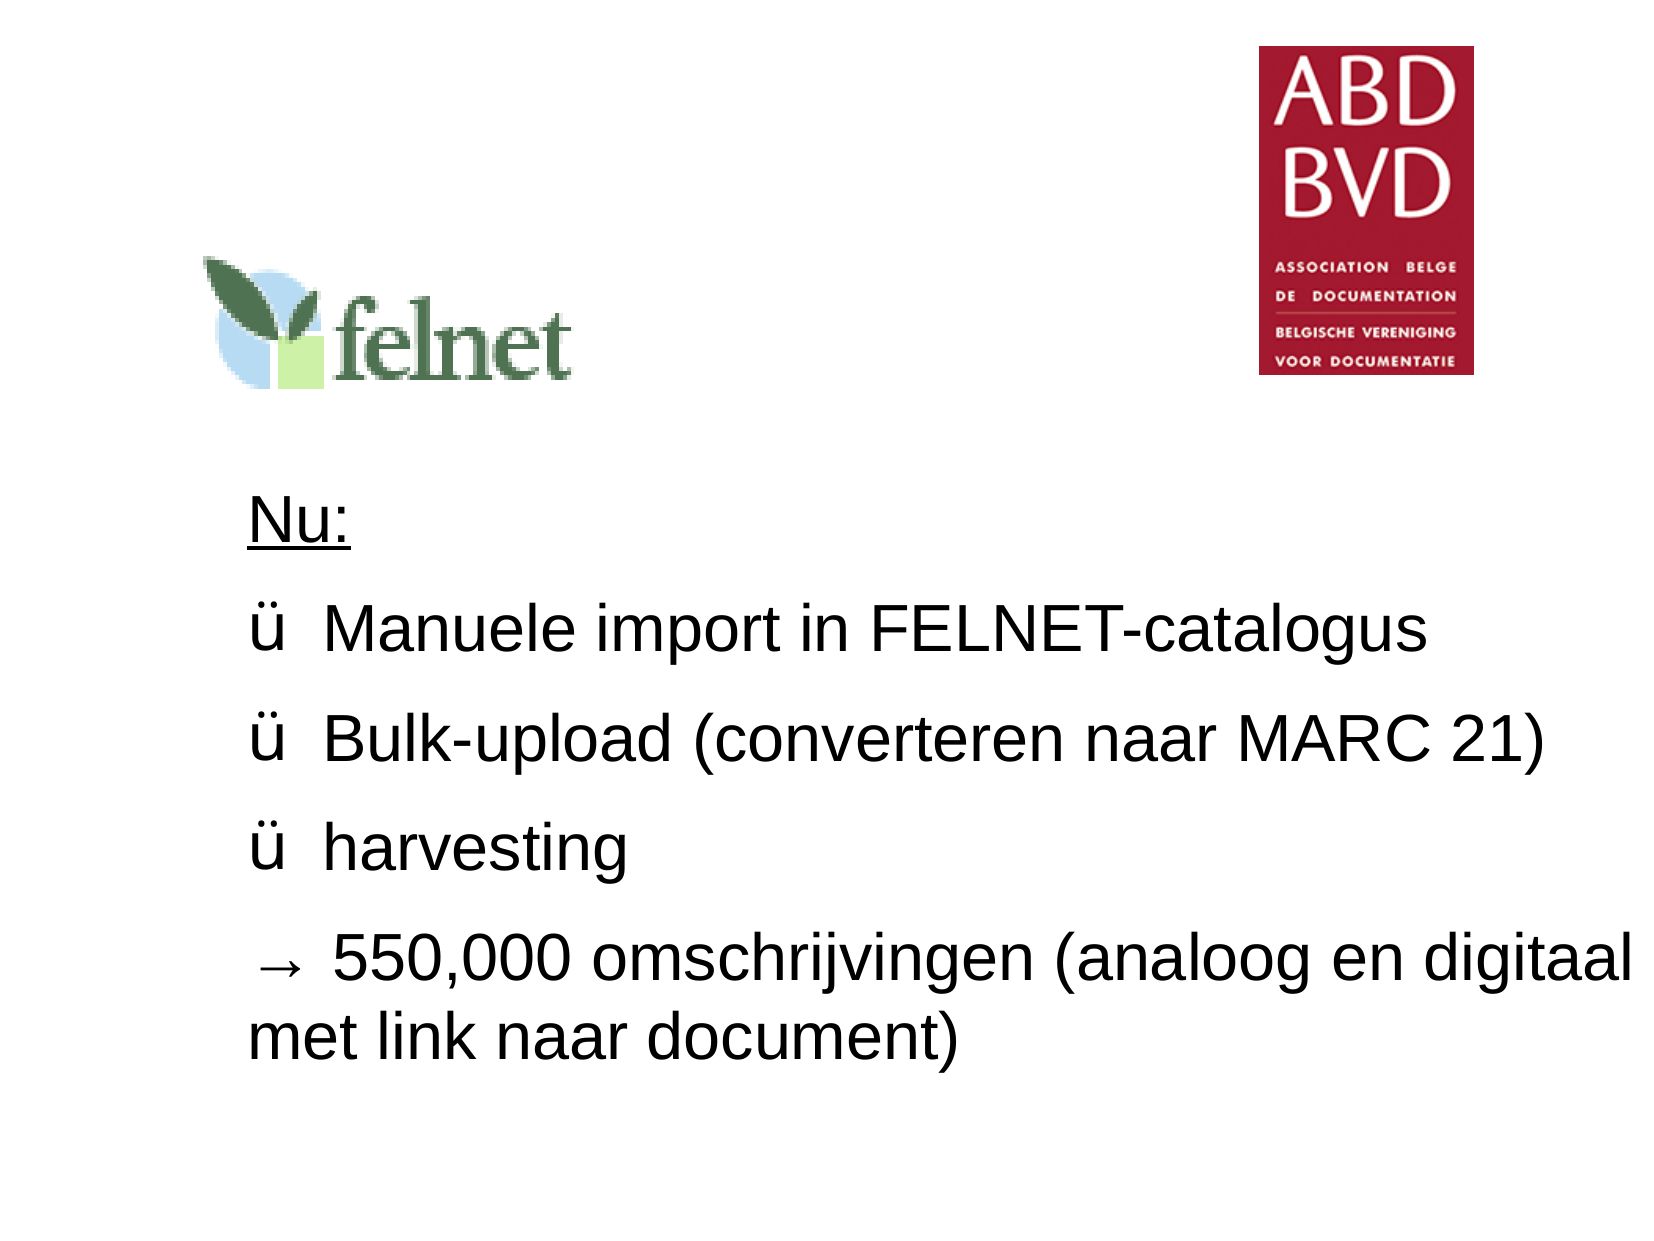

#
Nu:
Manuele import in FELNET-catalogus
Bulk-upload (converteren naar MARC 21)
harvesting
→ 550,000 omschrijvingen (analoog en digitaal 	met link naar document)